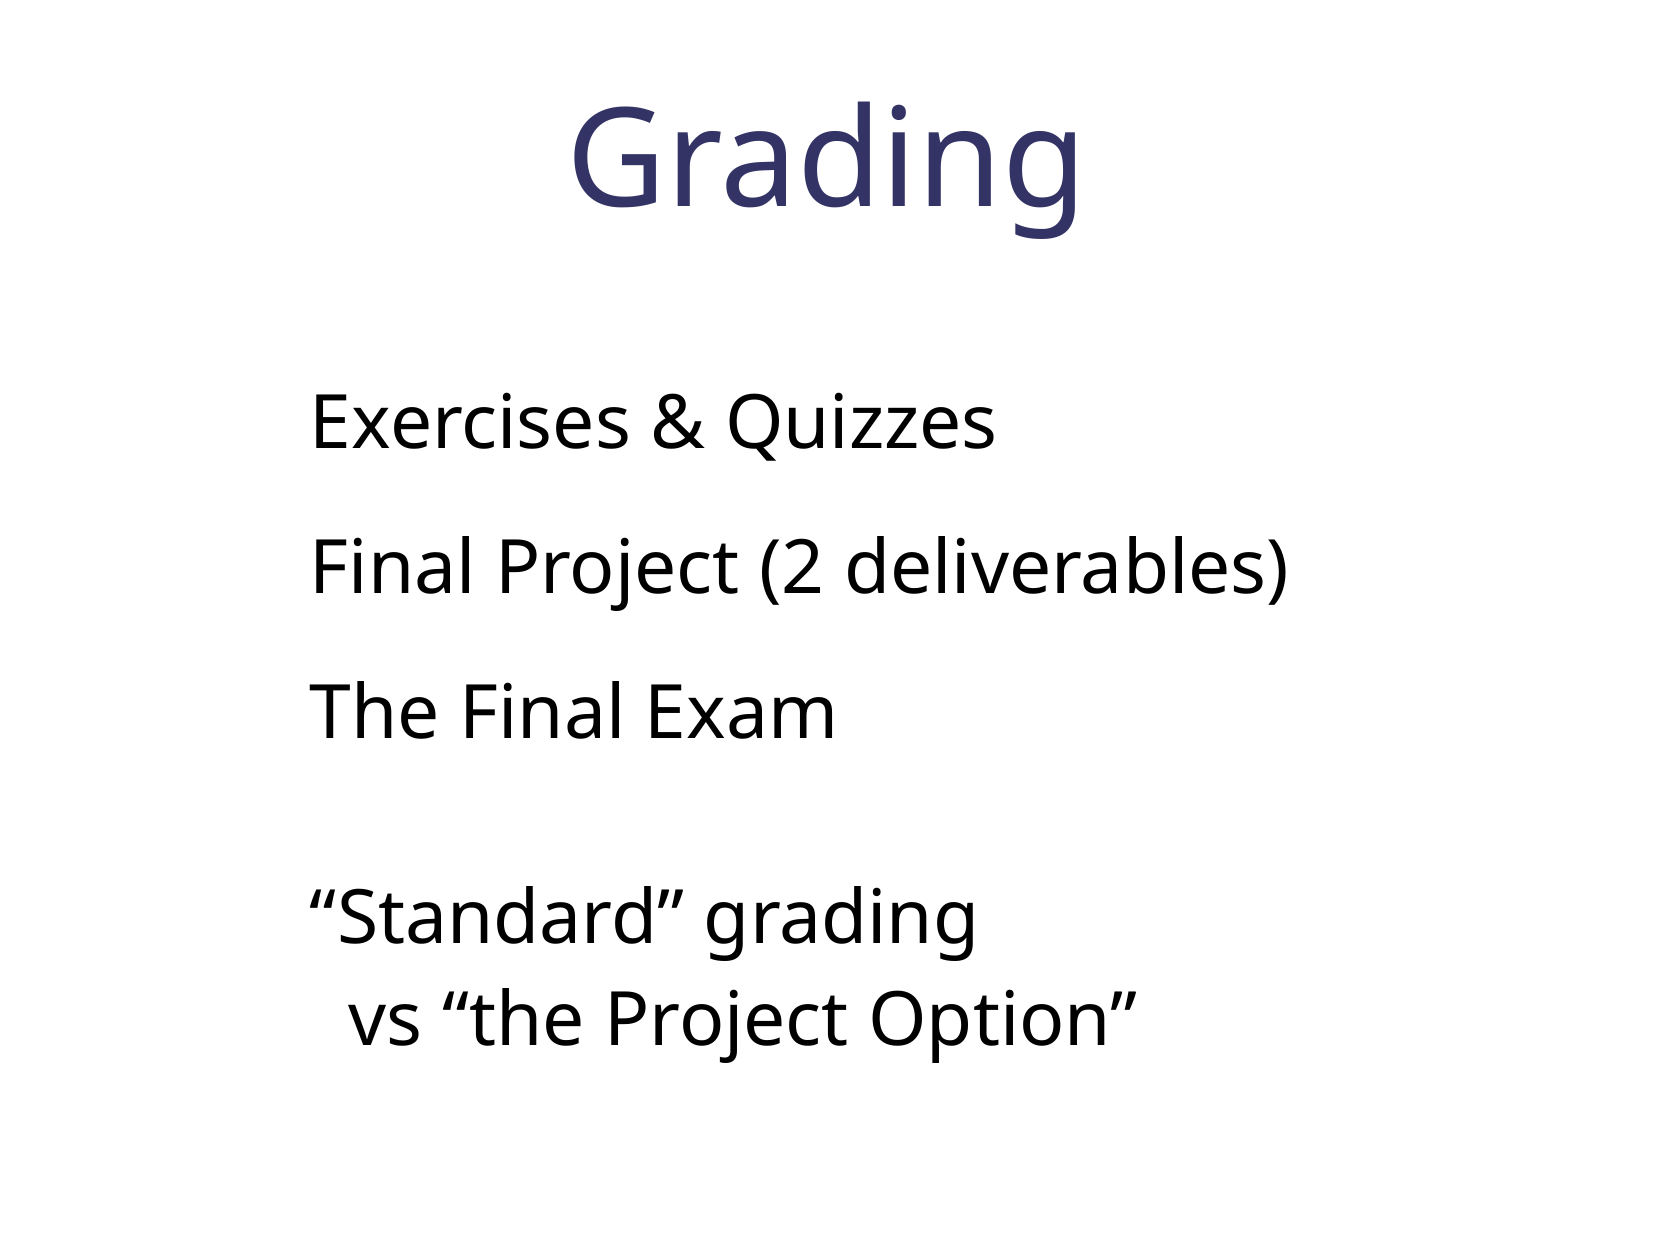

# Grading
Exercises & Quizzes
Final Project (2 deliverables)
The Final Exam
“Standard” grading
 vs “the Project Option”